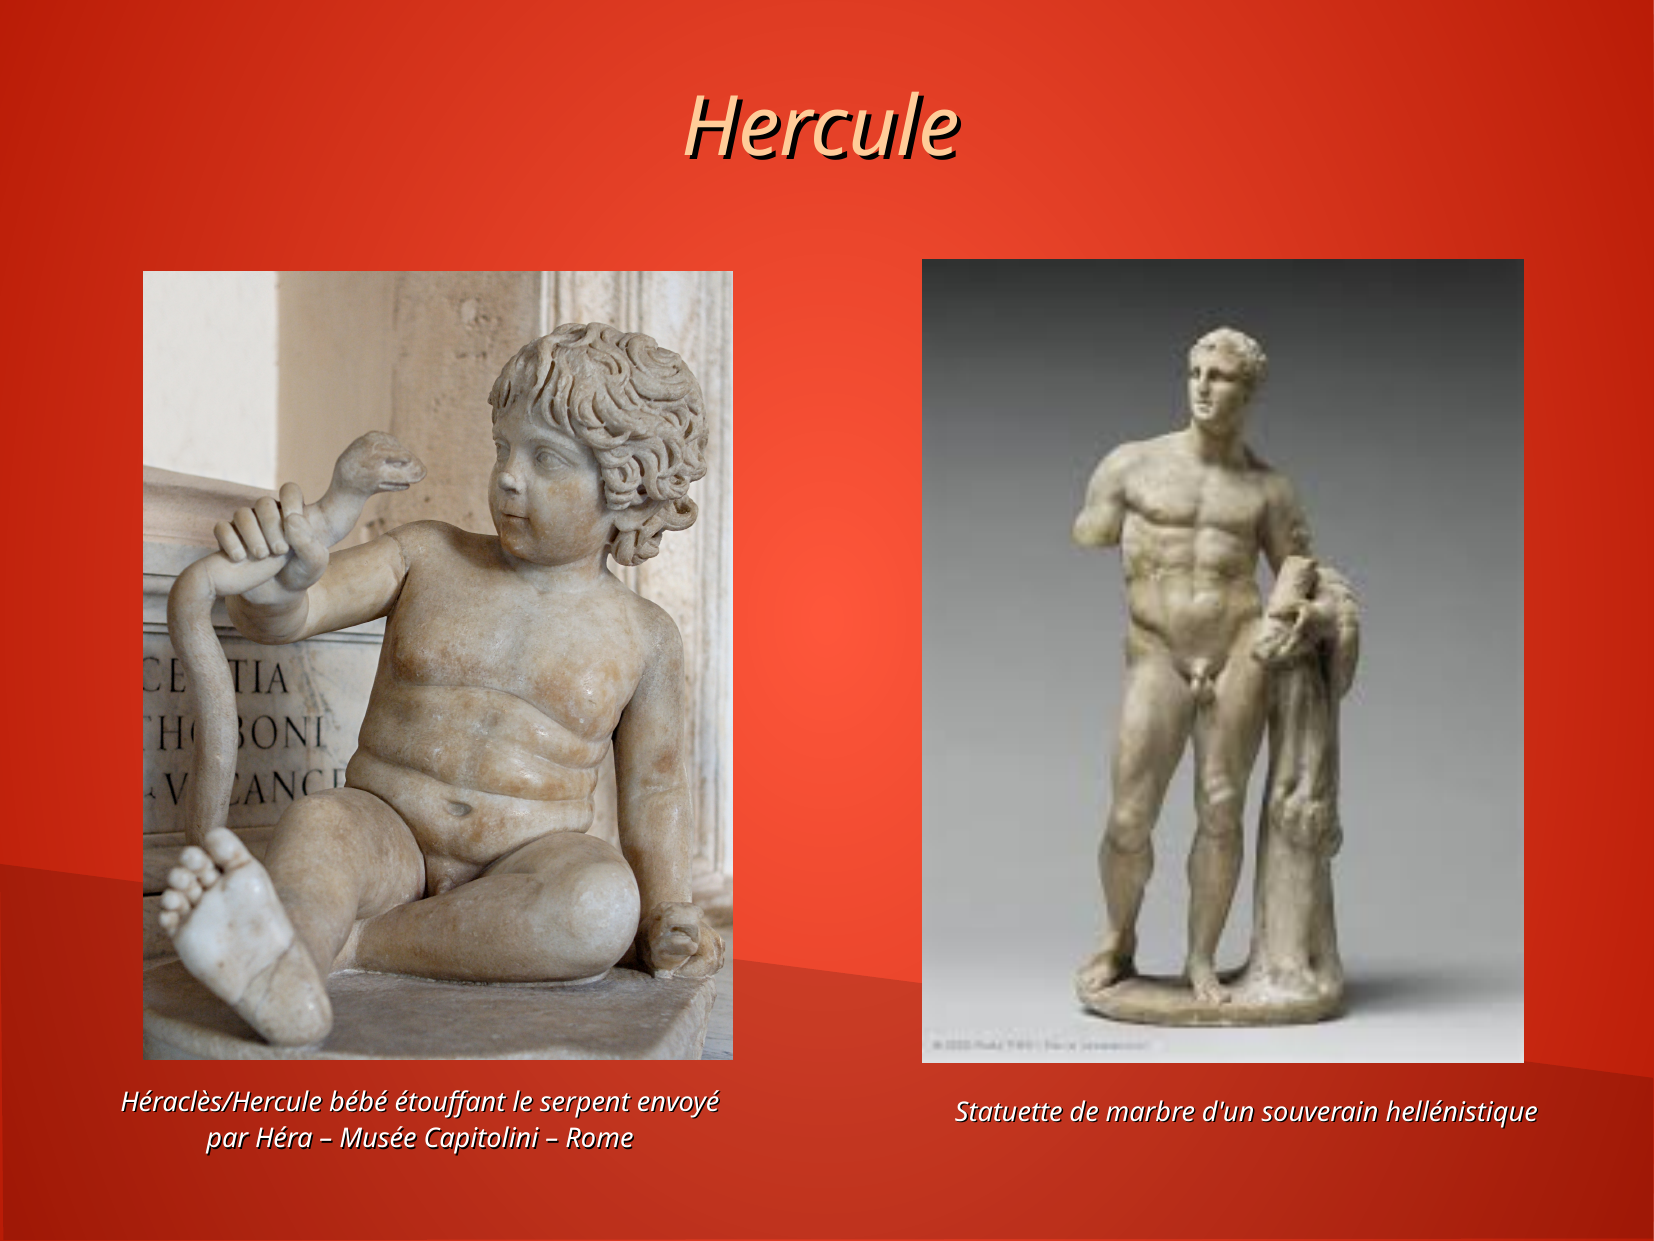

Hercule
Héraclès/Hercule bébé étouffant le serpent envoyé par Héra – Musée Capitolini – Rome
Statuette de marbre d'un souverain hellénistique